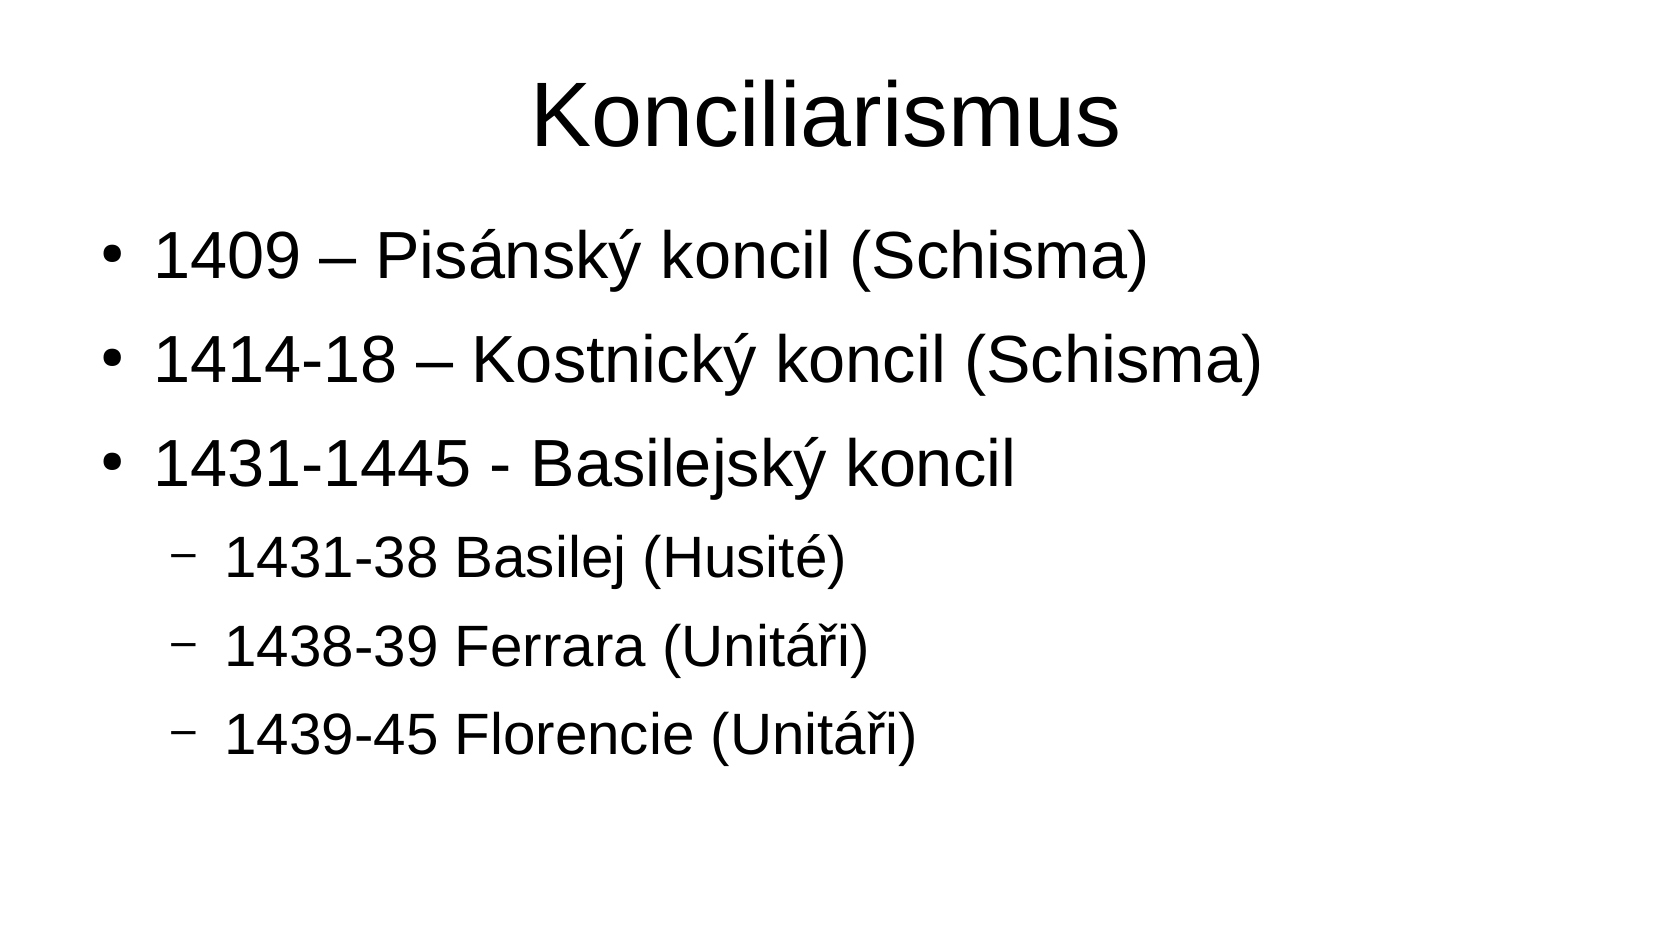

# Konciliarismus
1409 – Pisánský koncil (Schisma)
1414-18 – Kostnický koncil (Schisma)
1431-1445 - Basilejský koncil
1431-38 Basilej (Husité)
1438-39 Ferrara (Unitáři)
1439-45 Florencie (Unitáři)